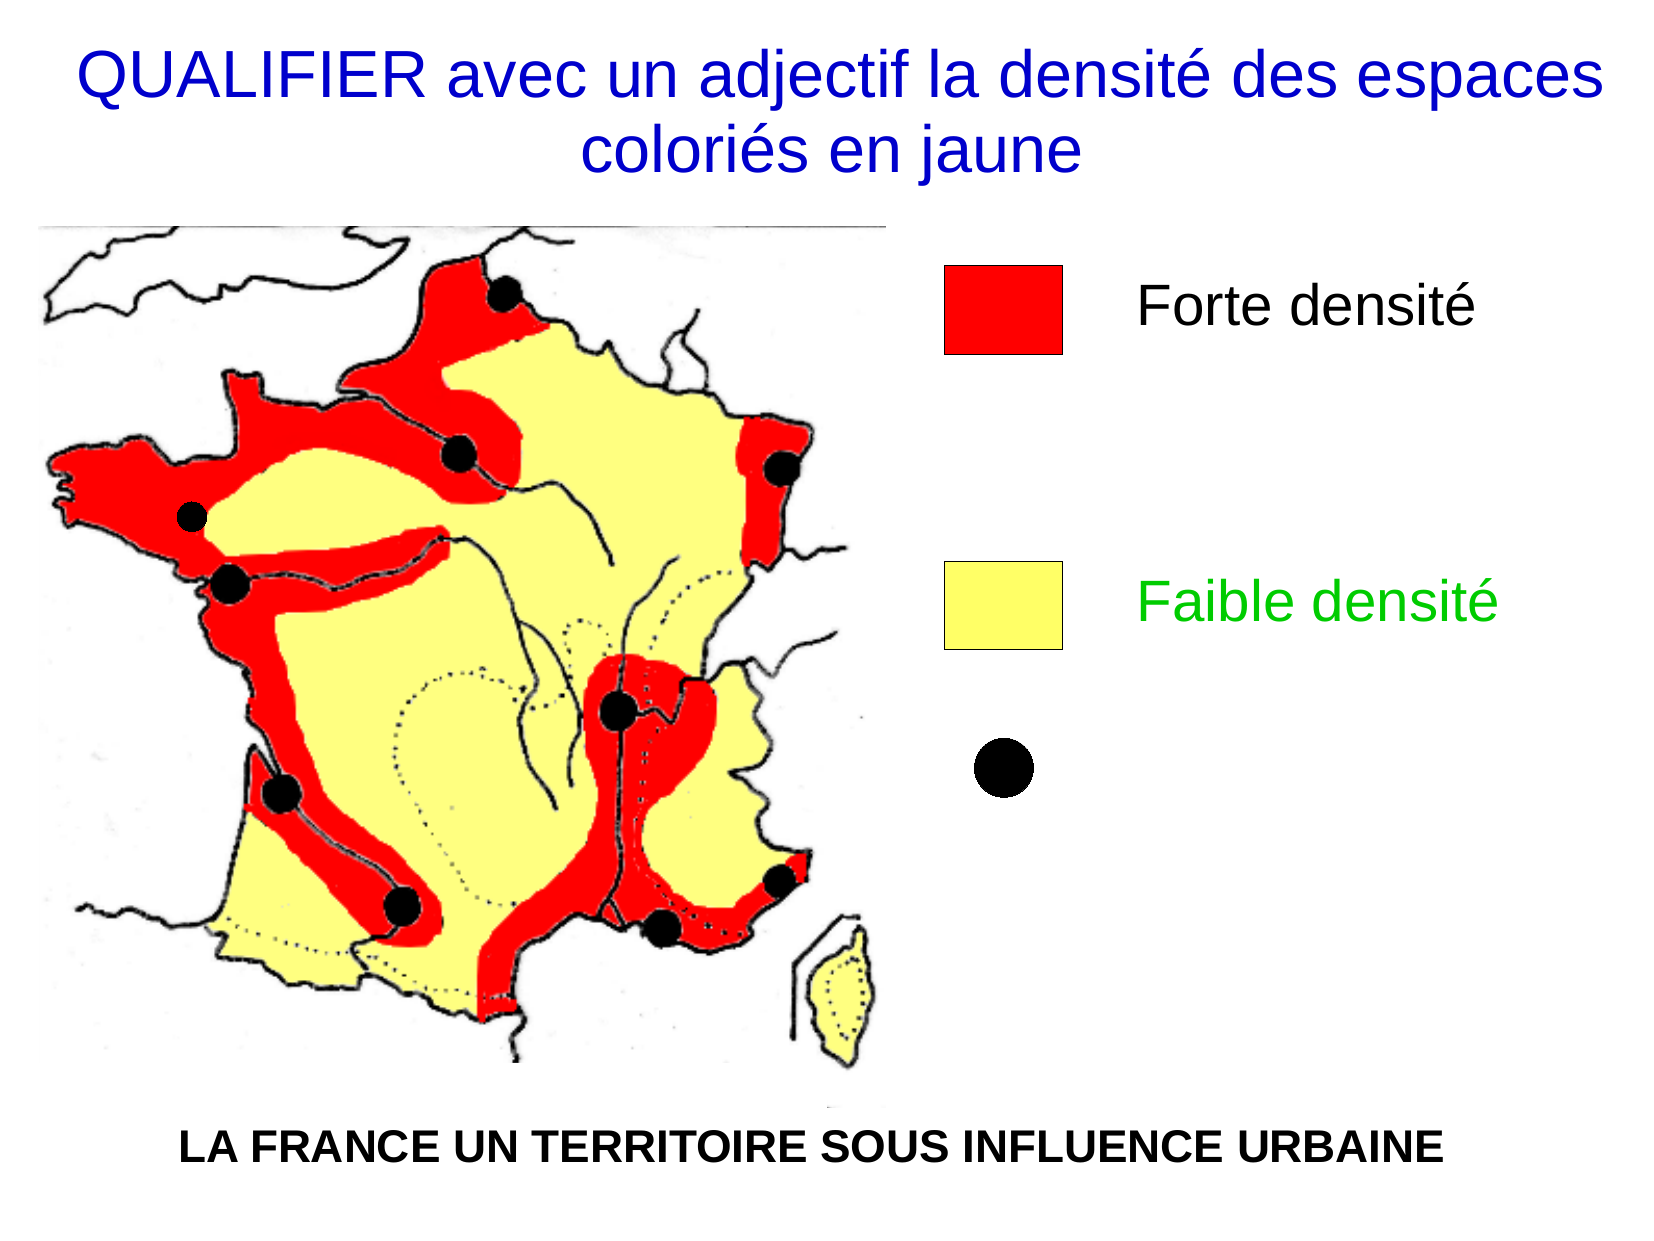

QUALIFIER avec un adjectif la densité des espaces coloriés en jaune
Forte densité
Faible densité
LA FRANCE UN TERRITOIRE SOUS INFLUENCE URBAINE